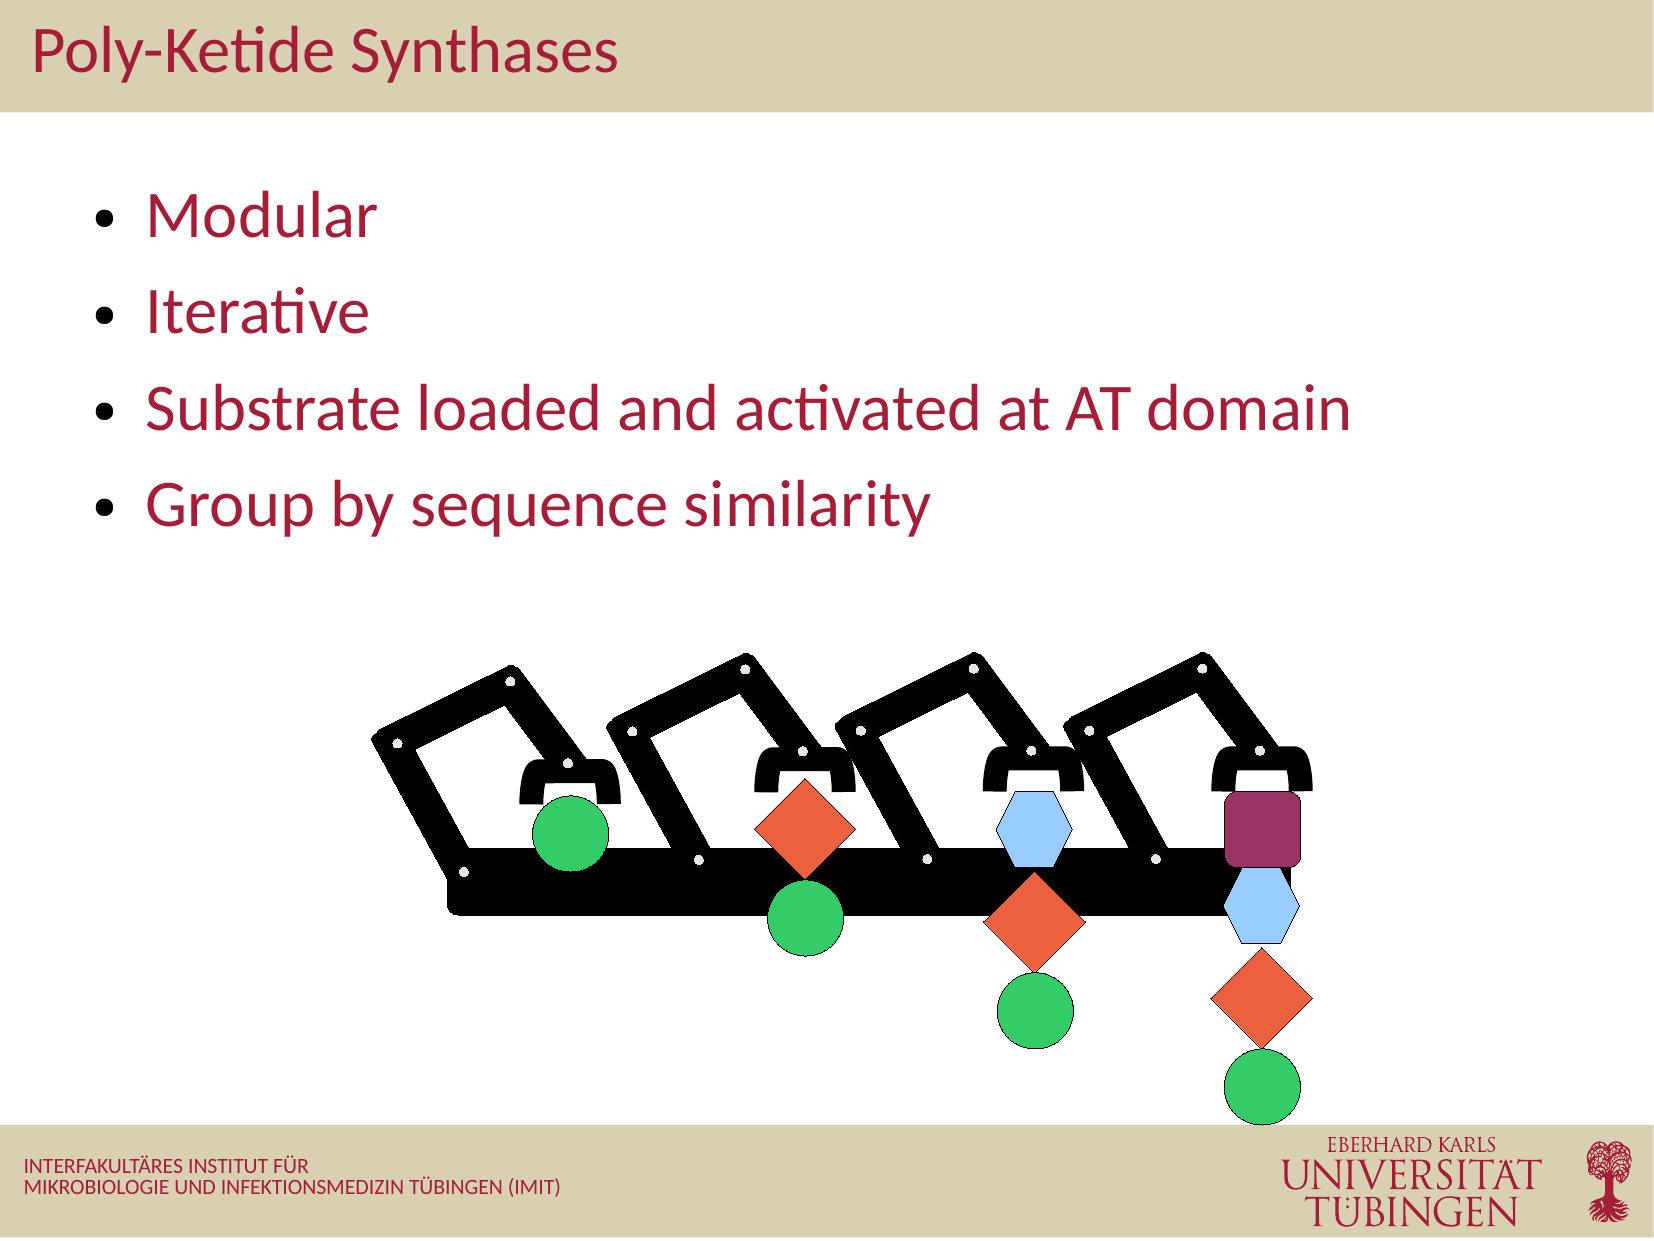

# Poly-Ketide Synthases
Modular
Iterative
Substrate loaded and activated at AT domain
Group by sequence similarity